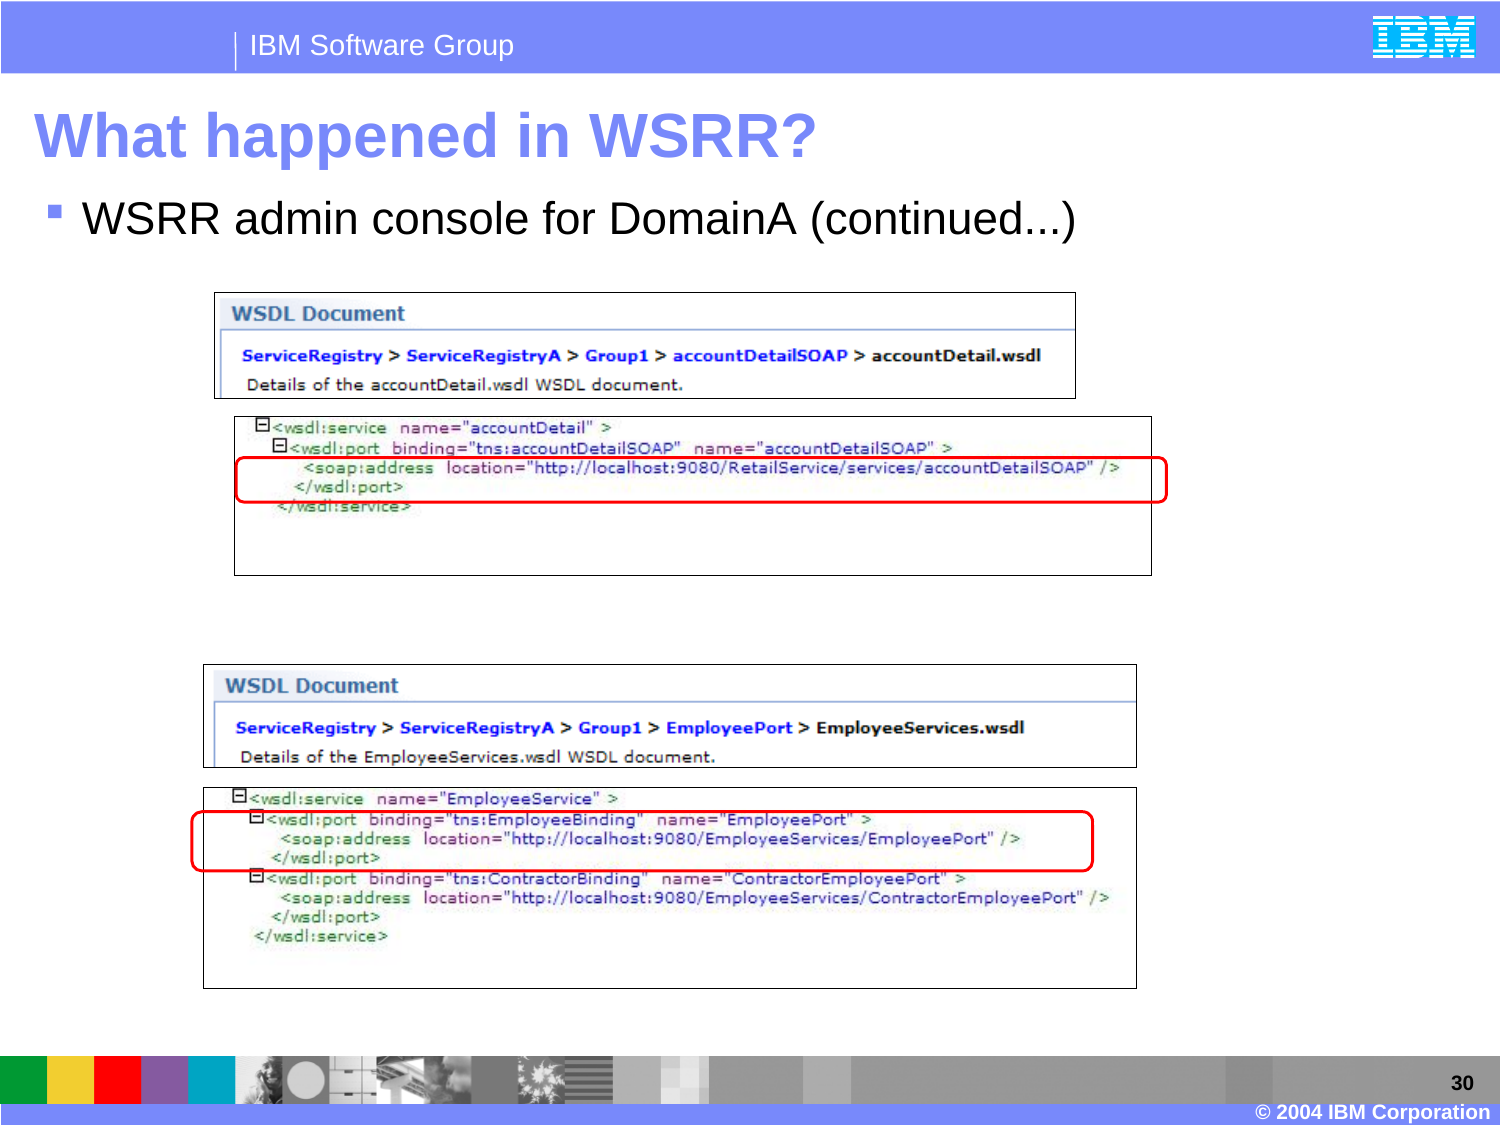

# What happened in WSRR?
WSRR admin console for DomainA (continued...)
30